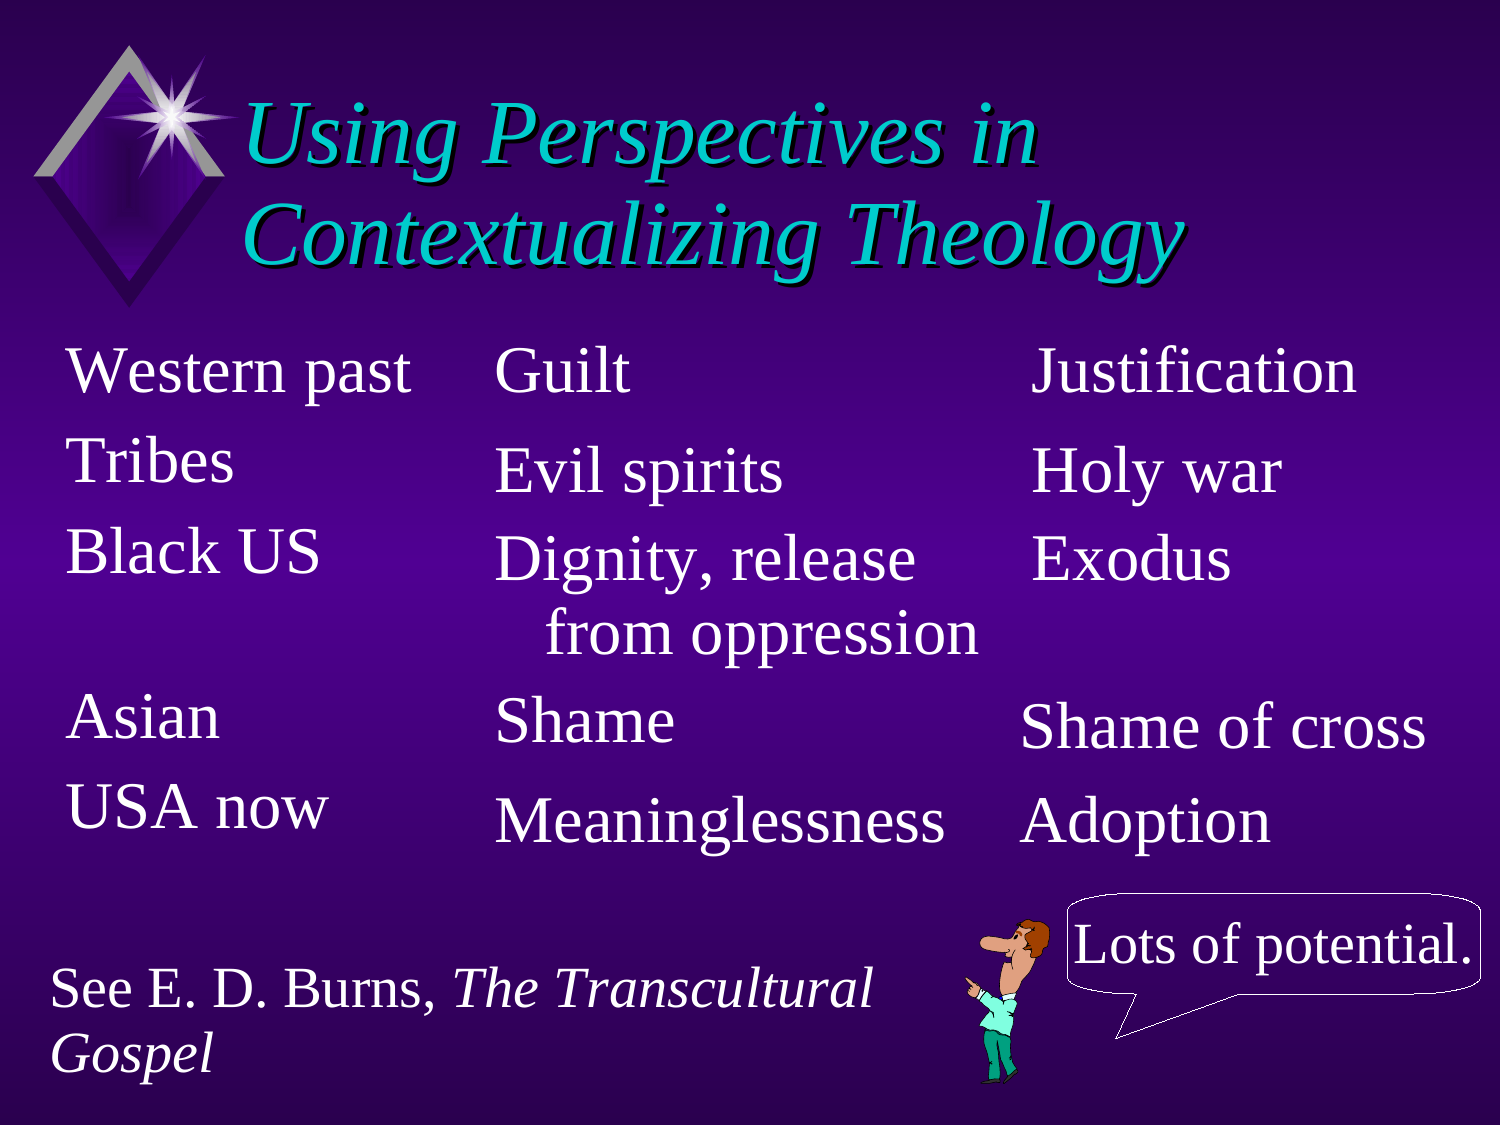

# Using Perspectives in Contextualizing Theology
Western past
Tribes
Black US
Asian
USA now
 Guilt
 Justification
 Evil spirits
 Holy war
 Dignity, release
 from oppression
 Exodus
 Shame
 Shame of cross
 Meaninglessness
 Adoption
Lots of potential.
See E. D. Burns, The Transcultural Gospel